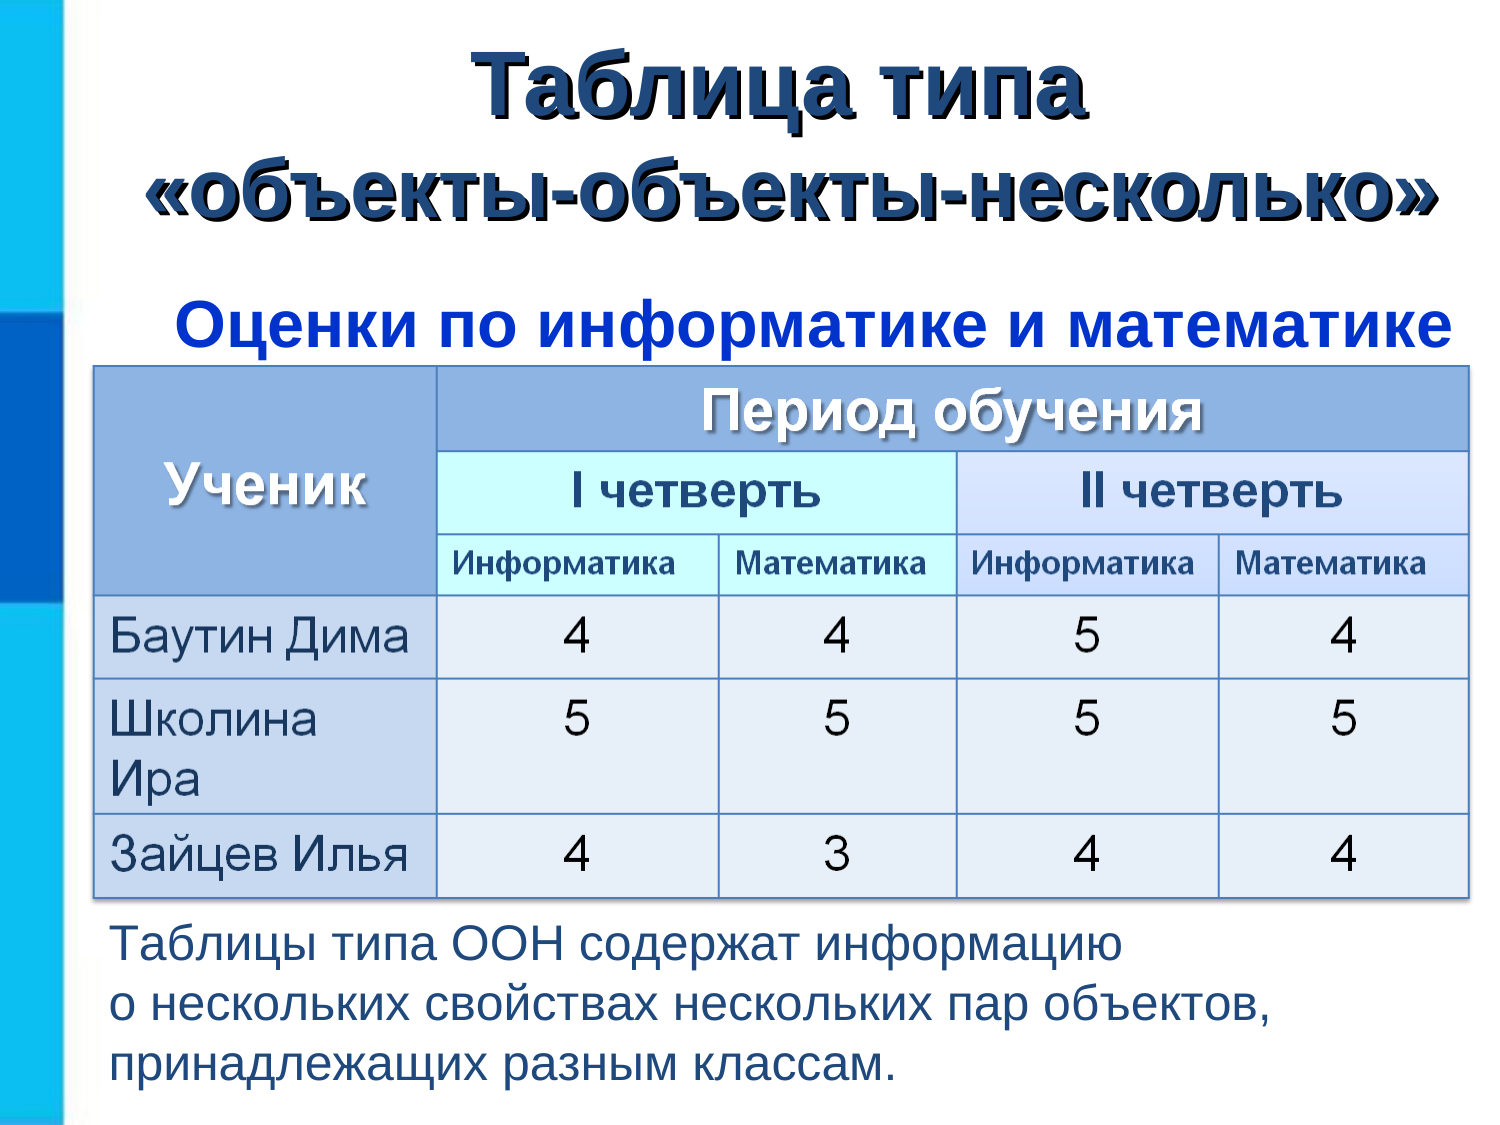

# Таблица типа «объекты-объекты-несколько»
Оценки по информатике и математике
Таблицы типа ООН содержат информацию
о нескольких свойствах нескольких пар объектов, принадлежащих разным классам.